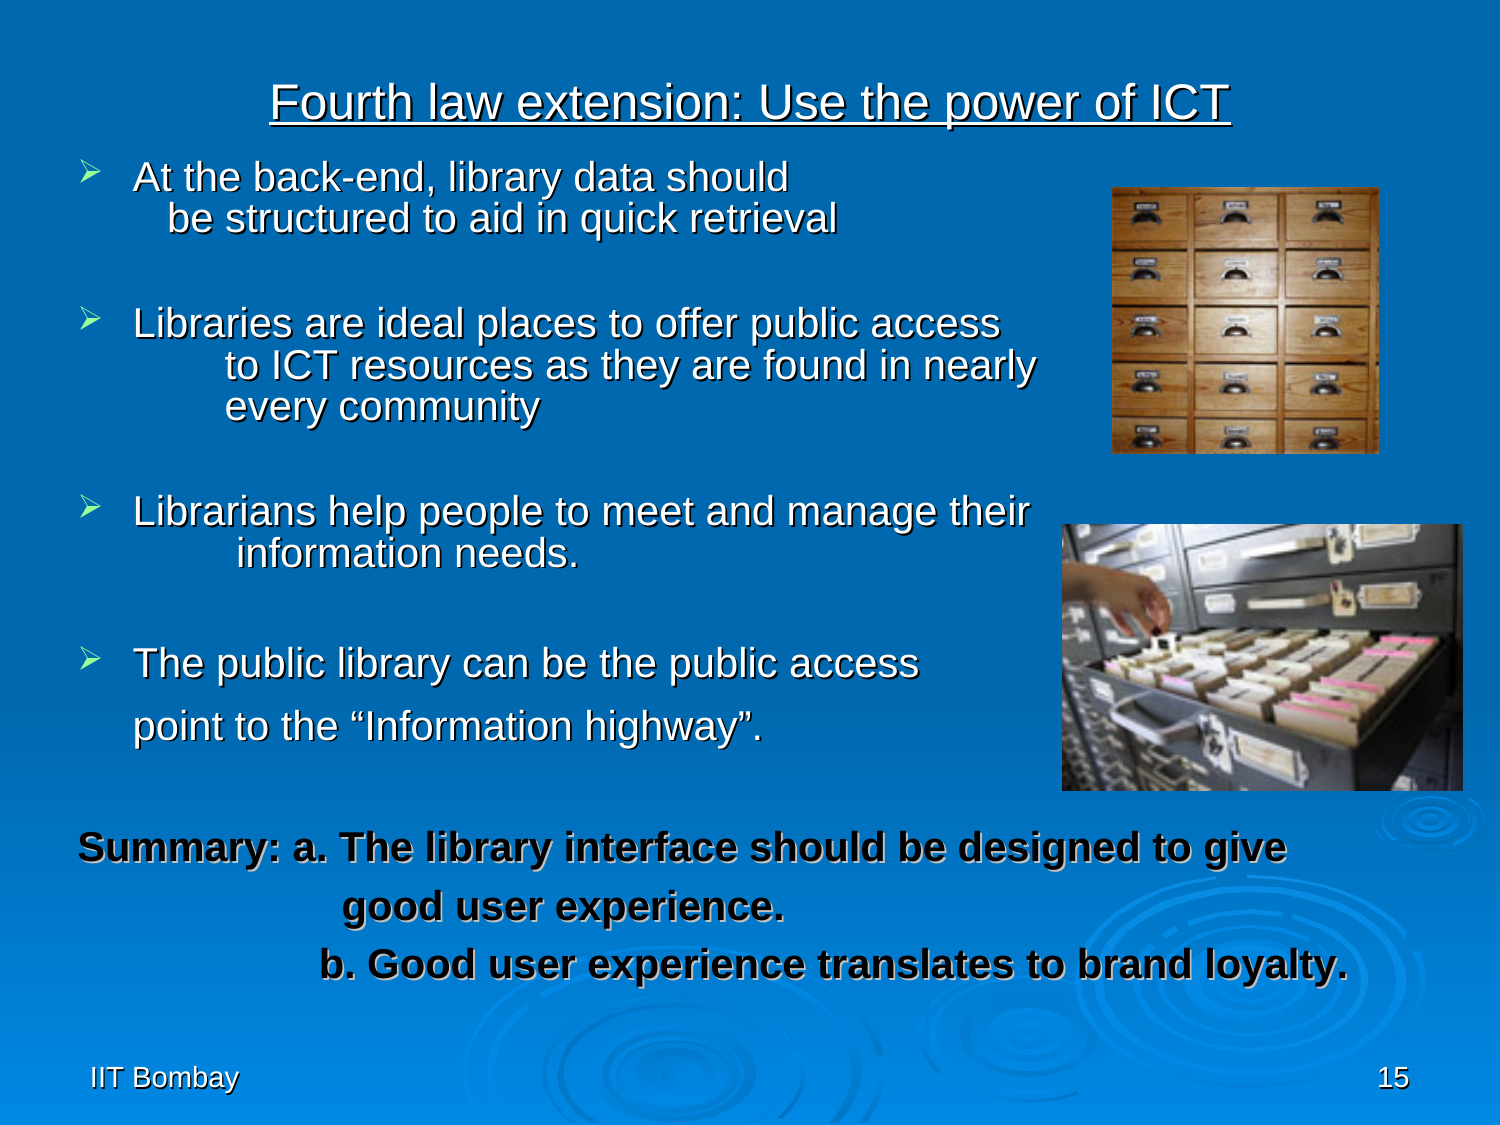

# Fourth law extension: Use the power of ICT
At the back-end, library data should be structured to aid in quick retrieval
Libraries are ideal places to offer public access to ICT resources as they are found in nearly every community
Librarians help people to meet and manage their information needs.
The public library can be the public access point to the “Information highway”.
Summary: a. The library interface should be designed to give
 good user experience.
 b. Good user experience translates to brand loyalty.
IIT Bombay
15